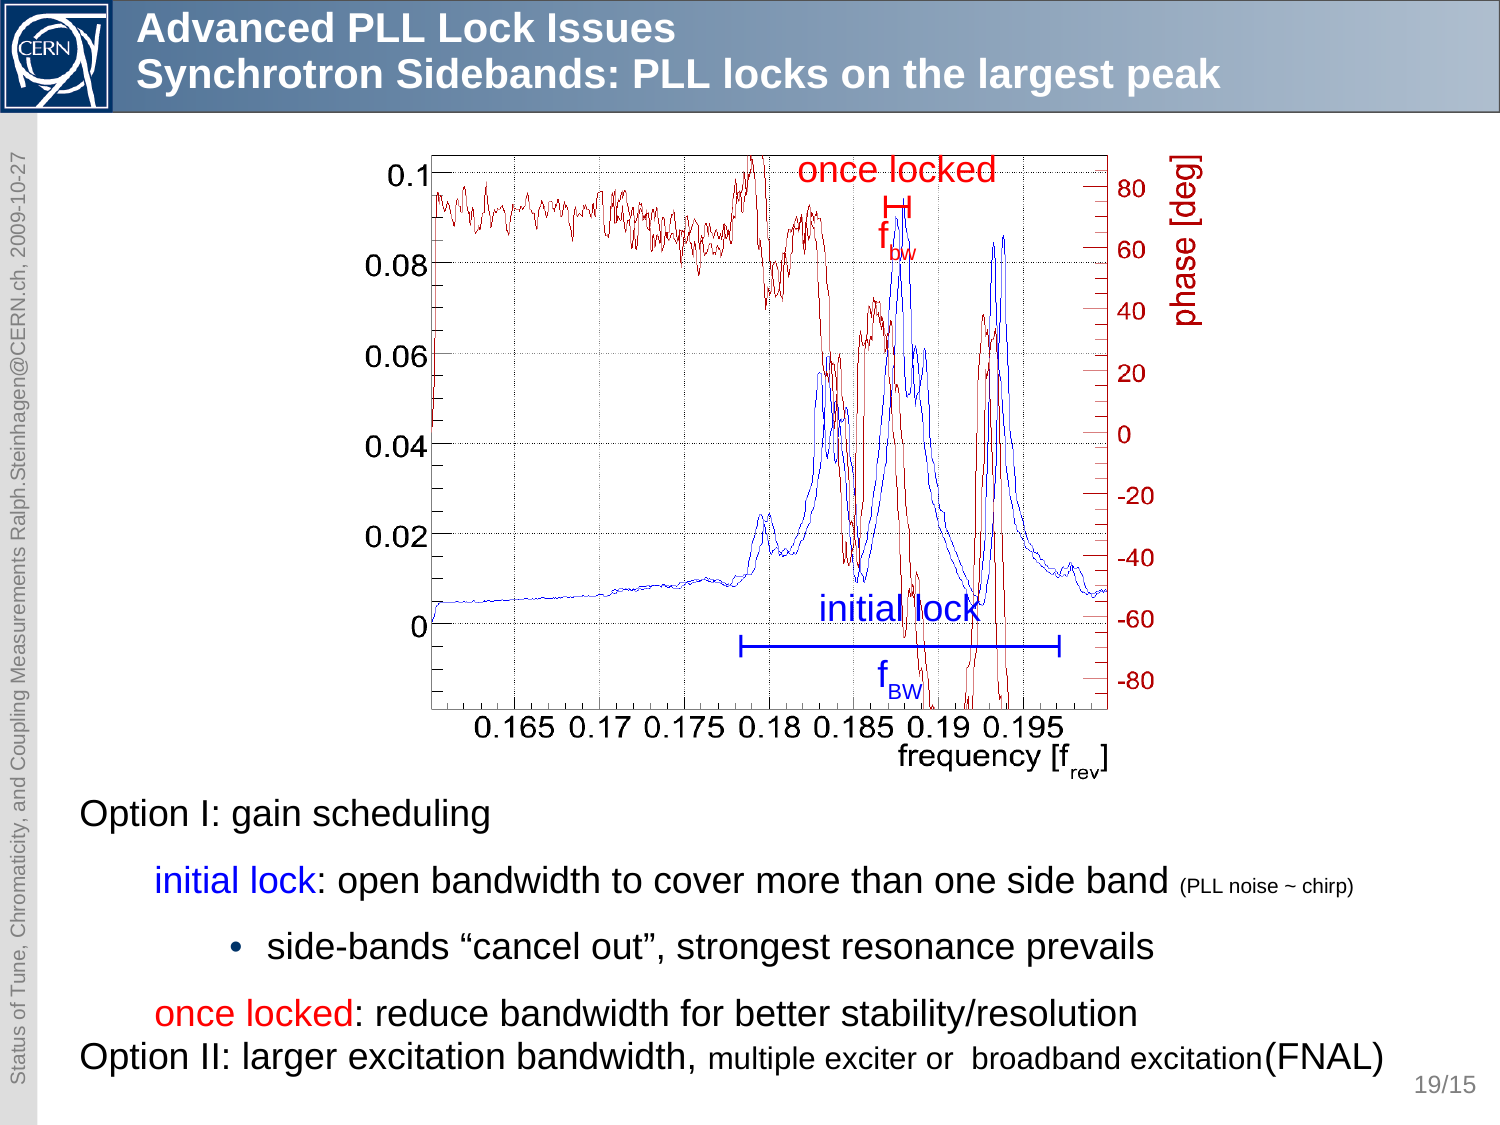

# Advanced PLL Lock Issues Synchrotron Sidebands: PLL locks on the largest peak
Option I: gain scheduling
initial lock: open bandwidth to cover more than one side band (PLL noise ~ chirp)
side-bands “cancel out”, strongest resonance prevails
once locked: reduce bandwidth for better stability/resolution
Option II: larger excitation bandwidth, multiple exciter or broadband excitation(FNAL)
once locked
fbw
initial lock
fBW